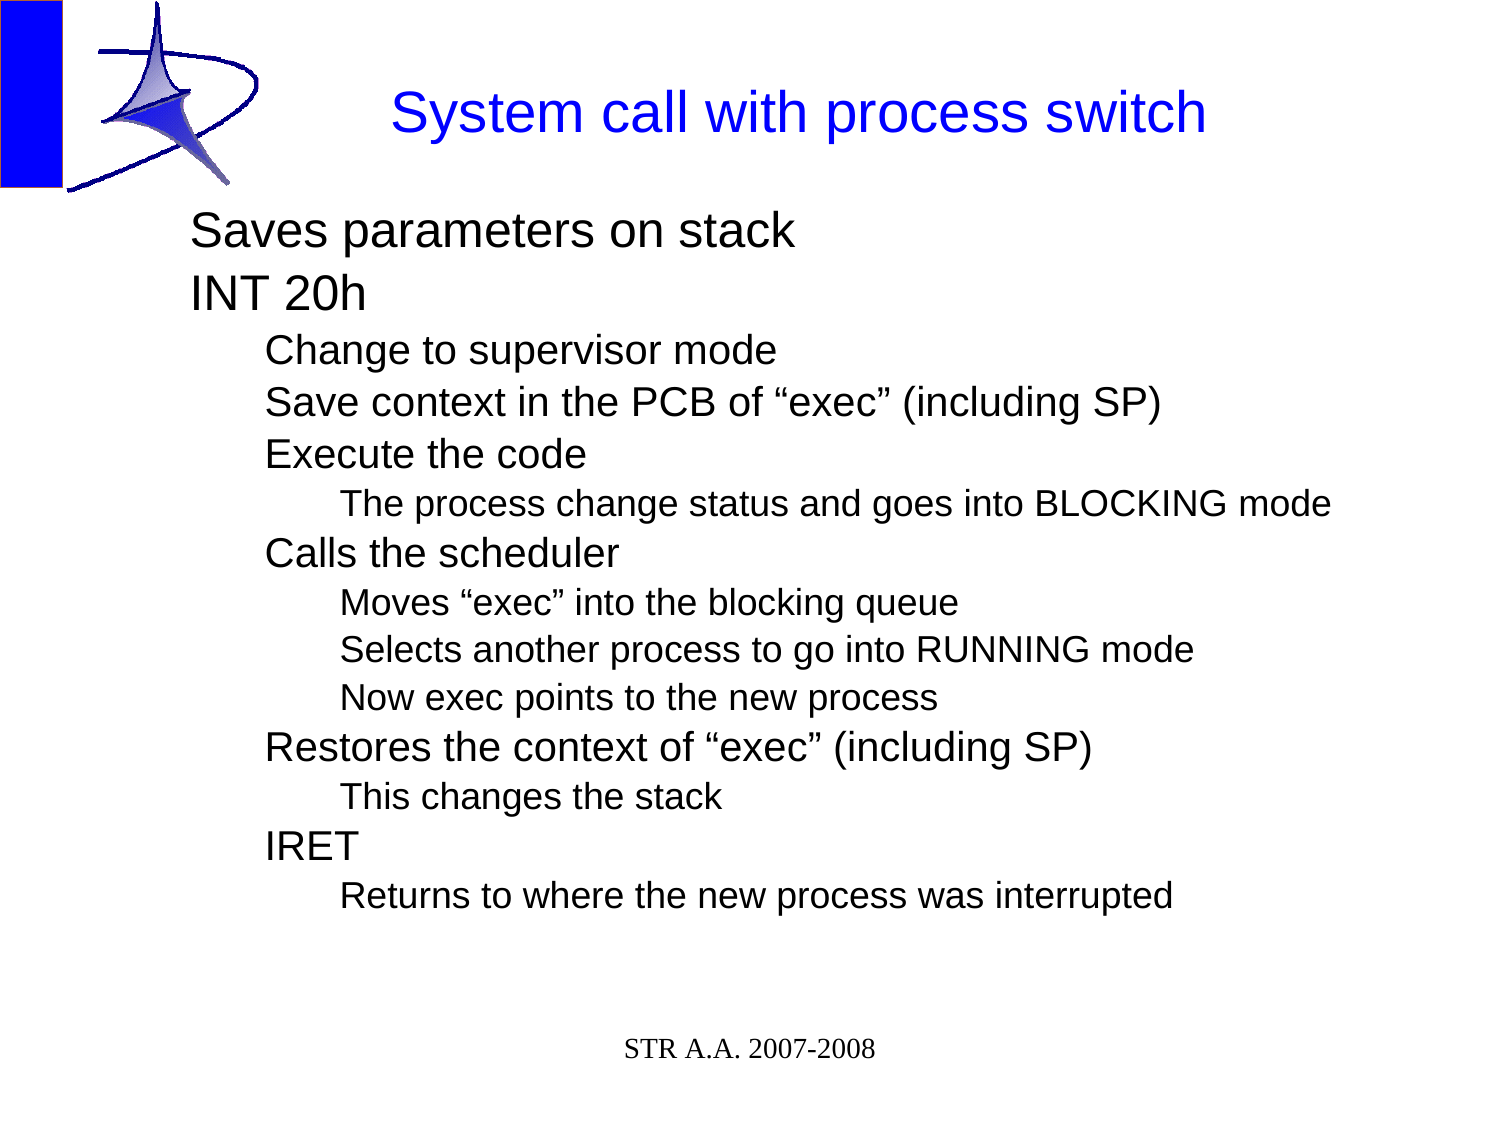

# System call with process switch
Saves parameters on stack
INT 20h
Change to supervisor mode
Save context in the PCB of “exec” (including SP)
Execute the code
The process change status and goes into BLOCKING mode
Calls the scheduler
Moves “exec” into the blocking queue
Selects another process to go into RUNNING mode
Now exec points to the new process
Restores the context of “exec” (including SP)
This changes the stack
IRET
Returns to where the new process was interrupted
STR A.A. 2007-2008